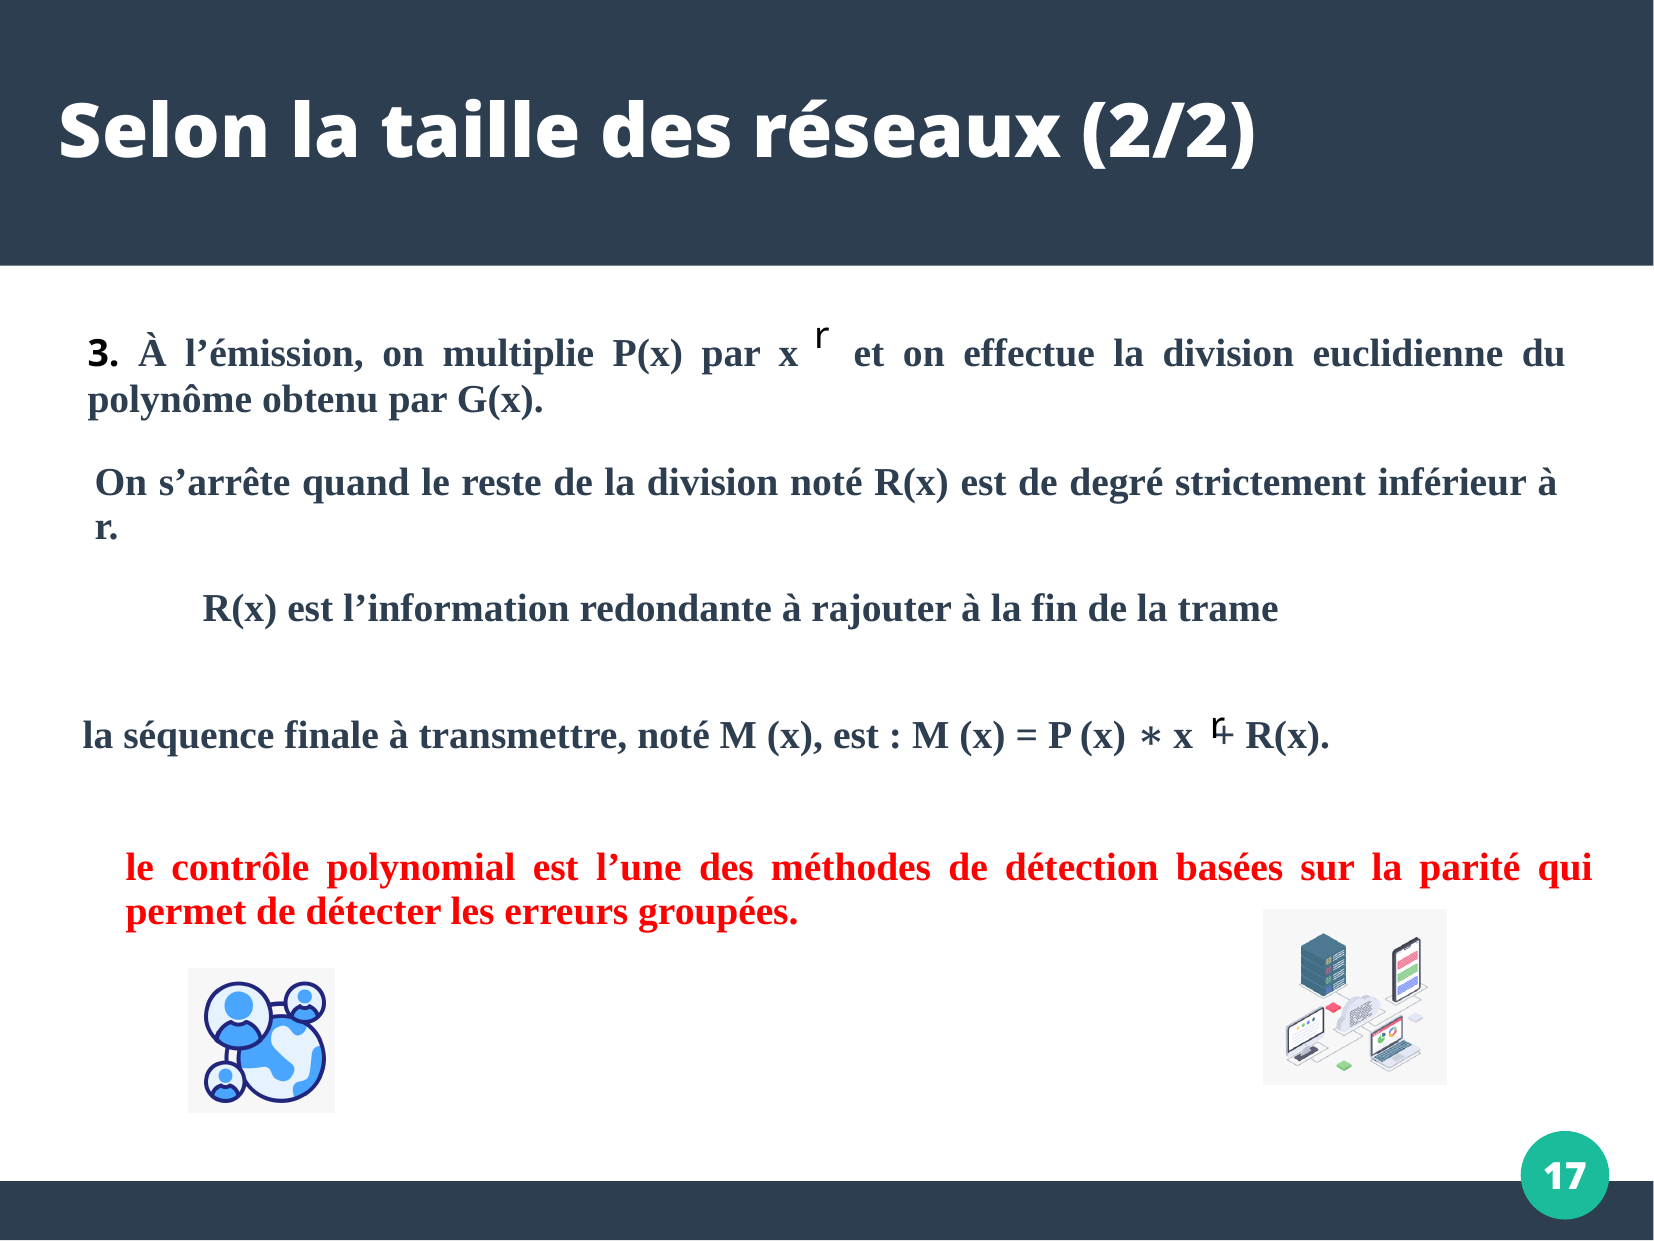

# Selon la taille des réseaux (2/2)
r
3. À l’émission, on multiplie P(x) par x et on effectue la division euclidienne du polynôme obtenu par G(x).
On s’arrête quand le reste de la division noté R(x) est de degré strictement inférieur à r.
R(x) est l’information redondante à rajouter à la fin de la trame
r
la séquence finale à transmettre, noté M (x), est : M (x) = P (x) ∗ x + R(x).
le contrôle polynomial est l’une des méthodes de détection basées sur la parité qui permet de détecter les erreurs groupées.
17